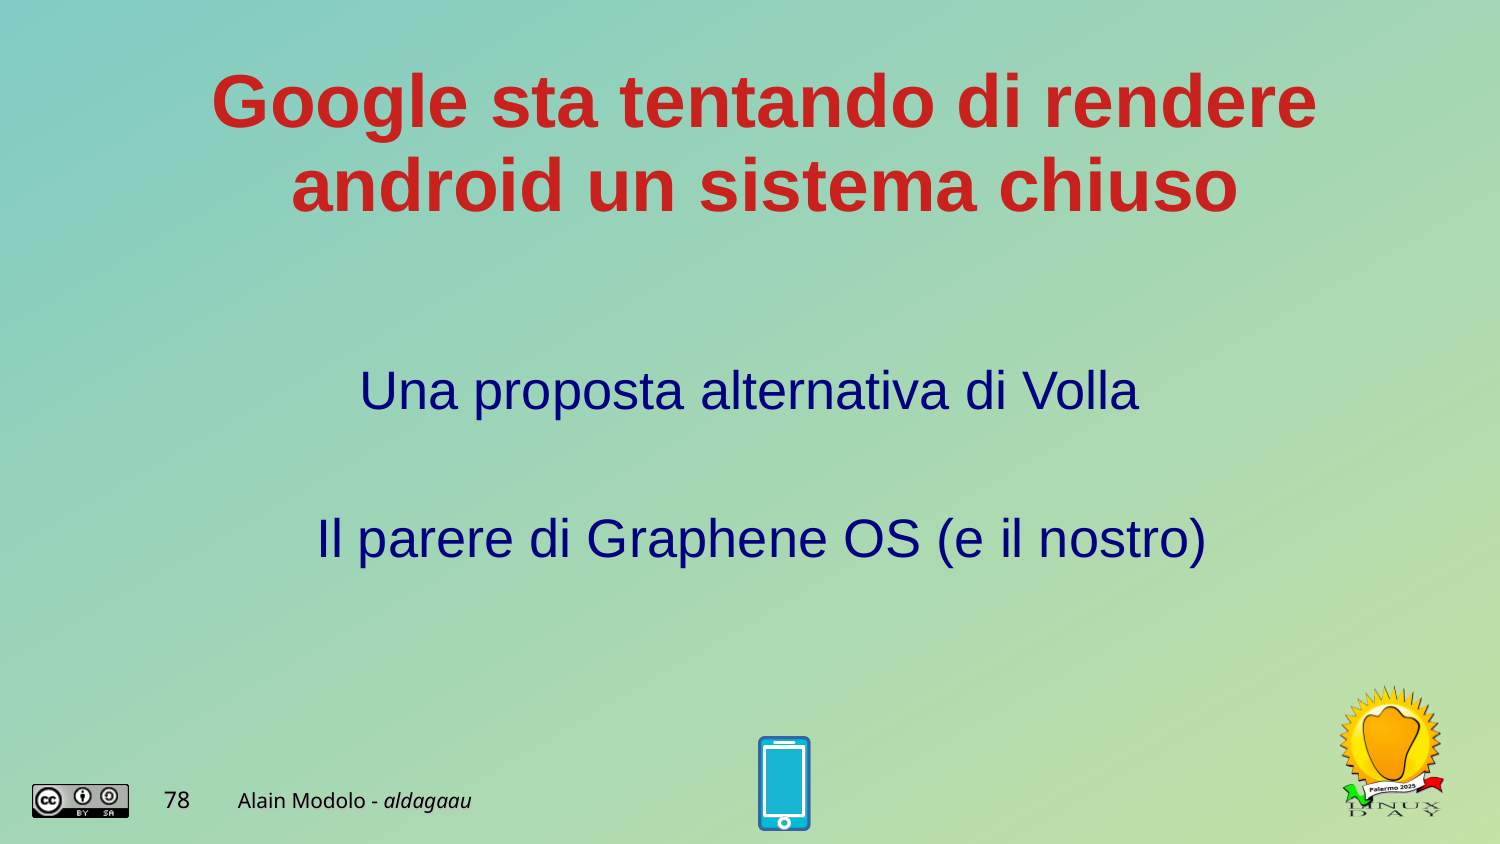

Google sta tentando di rendere
android un sistema chiuso
# Una proposta alternativa di Volla
Il parere di Graphene OS (e il nostro)